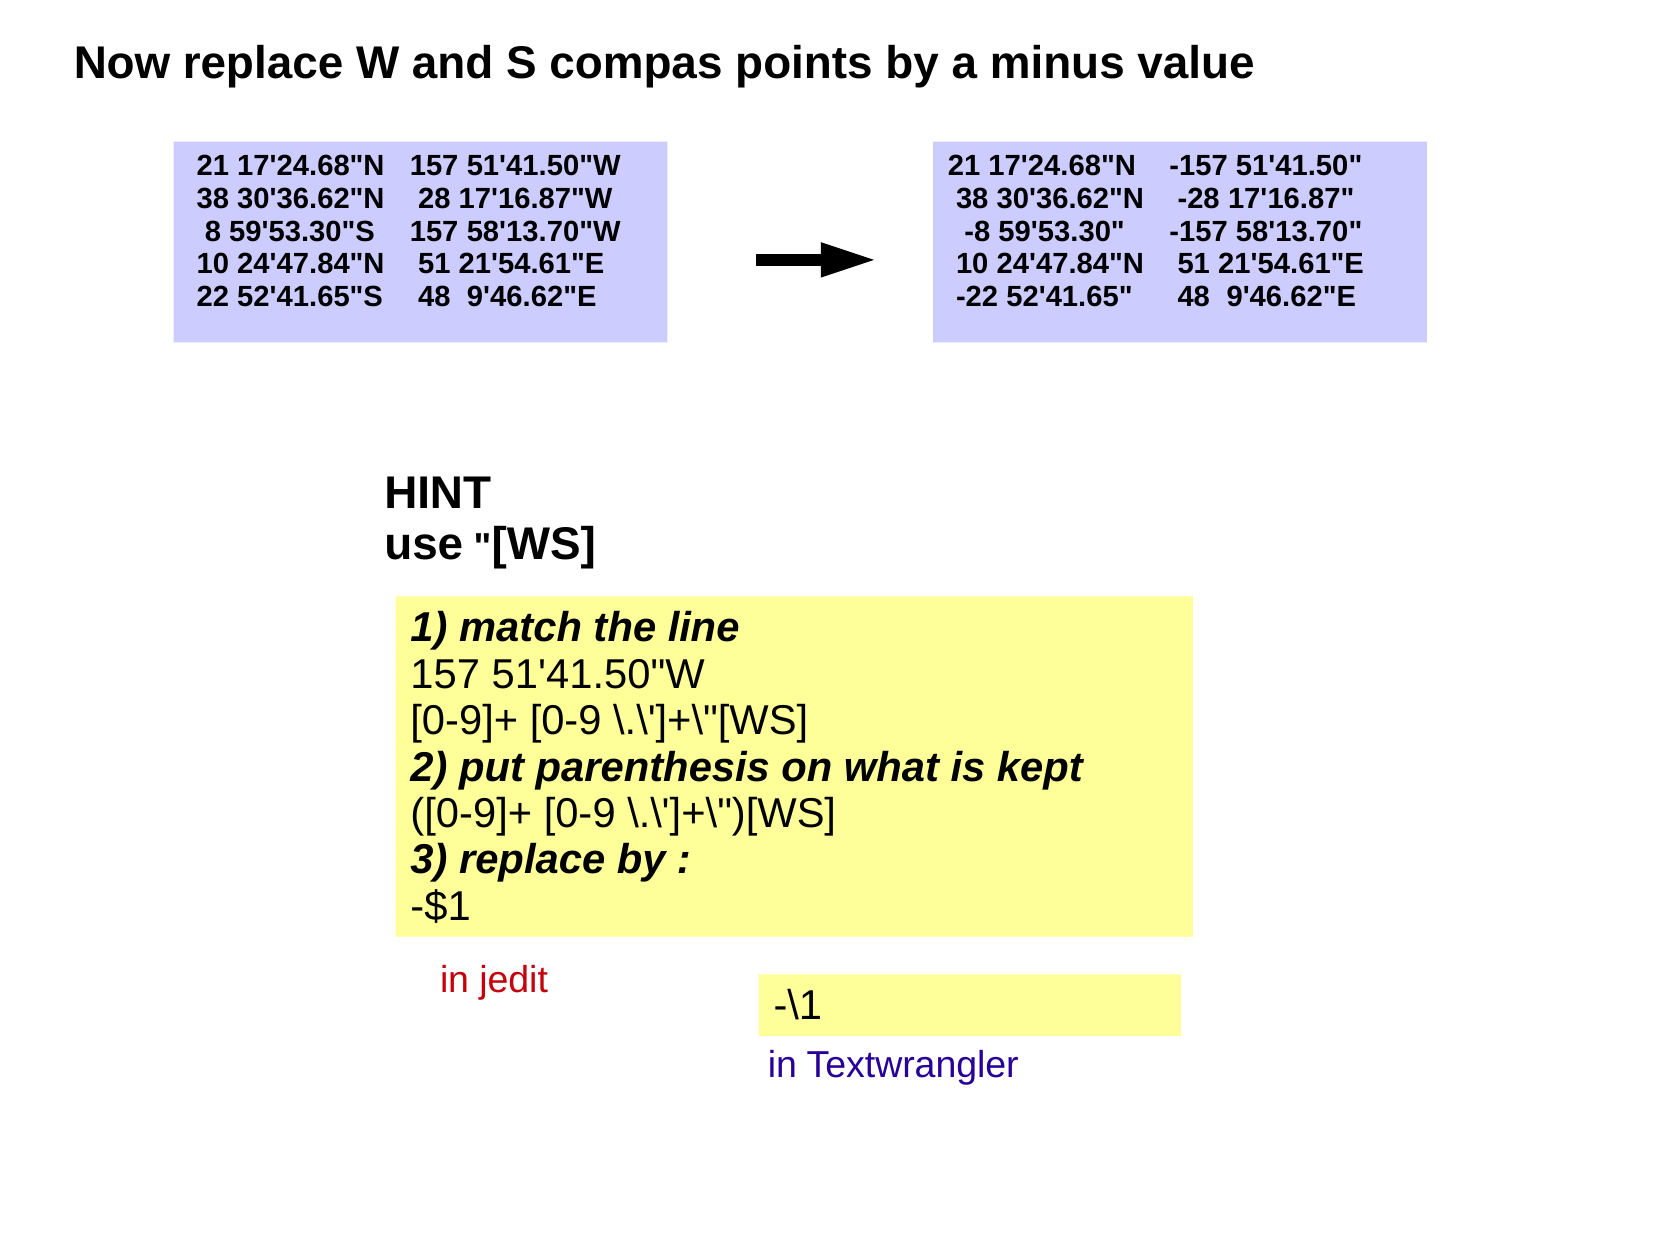

Now replace W and S compas points by a minus value
 21 17'24.68"N	157 51'41.50"W
 38 30'36.62"N	 28 17'16.87"W
 8 59'53.30"S	157 58'13.70"W
 10 24'47.84"N	 51 21'54.61"E
 22 52'41.65"S	 48 9'46.62"E
21 17'24.68"N	-157 51'41.50"
 38 30'36.62"N	 -28 17'16.87"
 -8 59'53.30"	-157 58'13.70"
 10 24'47.84"N	 51 21'54.61"E
 -22 52'41.65"	 48 9'46.62"E
HINT
use "[WS]
1) match the line
157 51'41.50"W
[0-9]+ [0-9 \.\']+\"[WS]
2) put parenthesis on what is kept
([0-9]+ [0-9 \.\']+\")[WS]
3) replace by :
-$1
in jedit
-\1
in Textwrangler